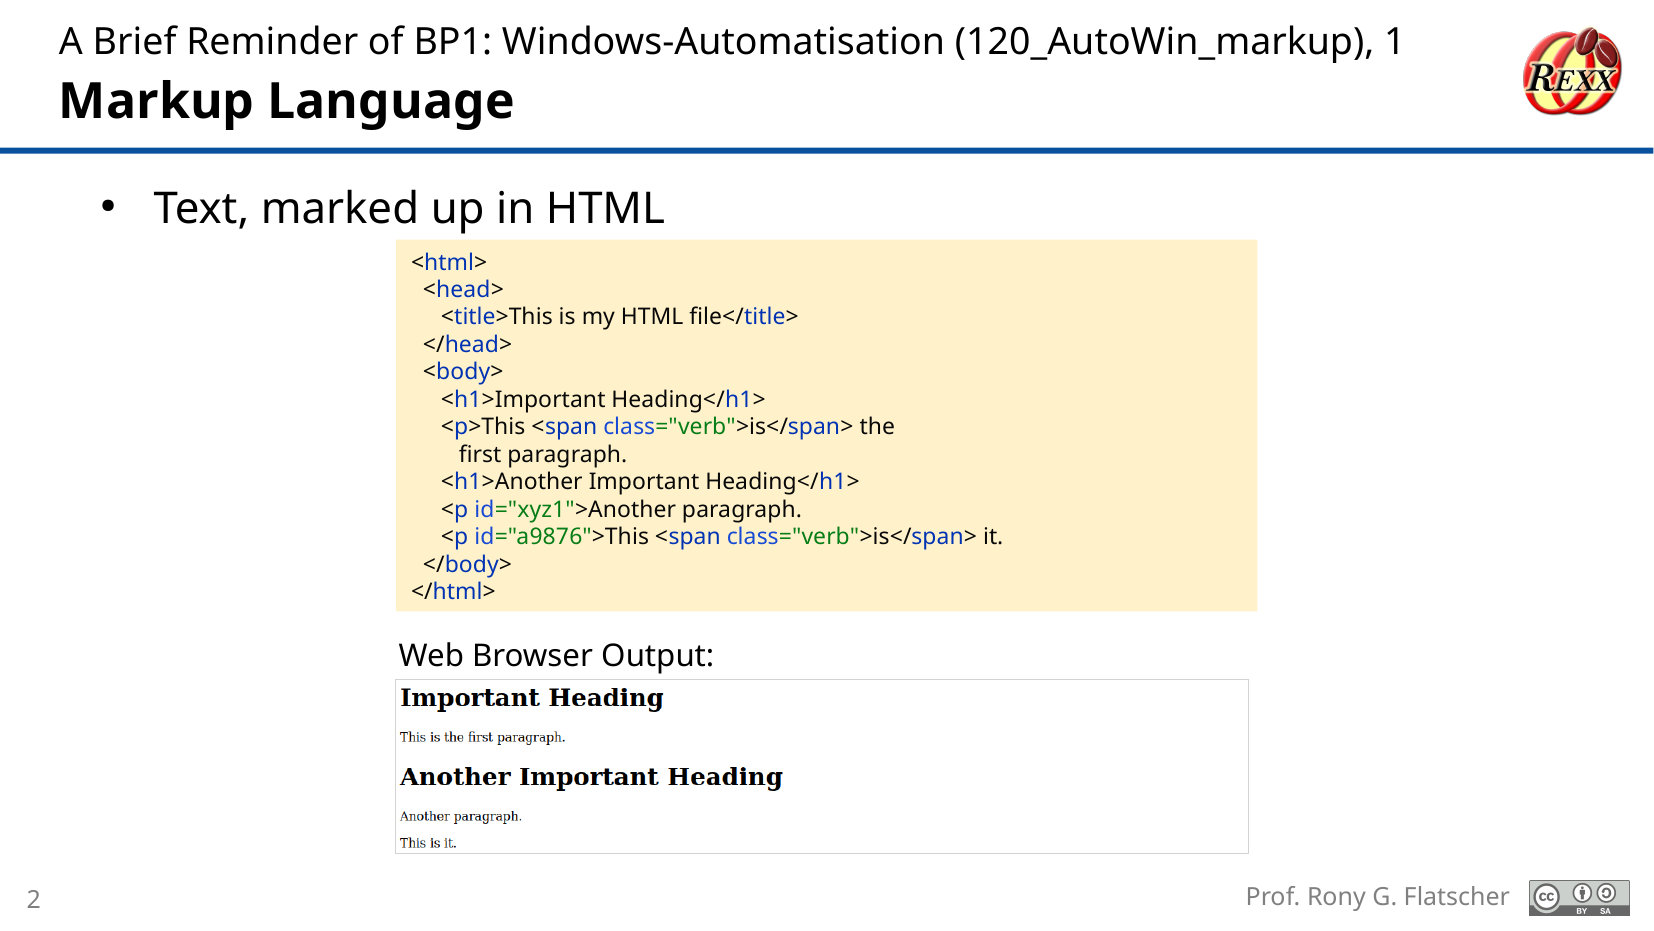

# A Brief Reminder of BP1: Windows-Automatisation (120_AutoWin_markup), 1 Markup Language
Text, marked up in HTML
<html>
 <head>
 <title>This is my HTML file</title>
 </head>
 <body>
 <h1>Important Heading</h1>
 <p>This <span class="verb">is</span> the
 first paragraph.
 <h1>Another Important Heading</h1>
 <p id="xyz1">Another paragraph.
 <p id="a9876">This <span class="verb">is</span> it.
 </body>
</html>
Web Browser Output: